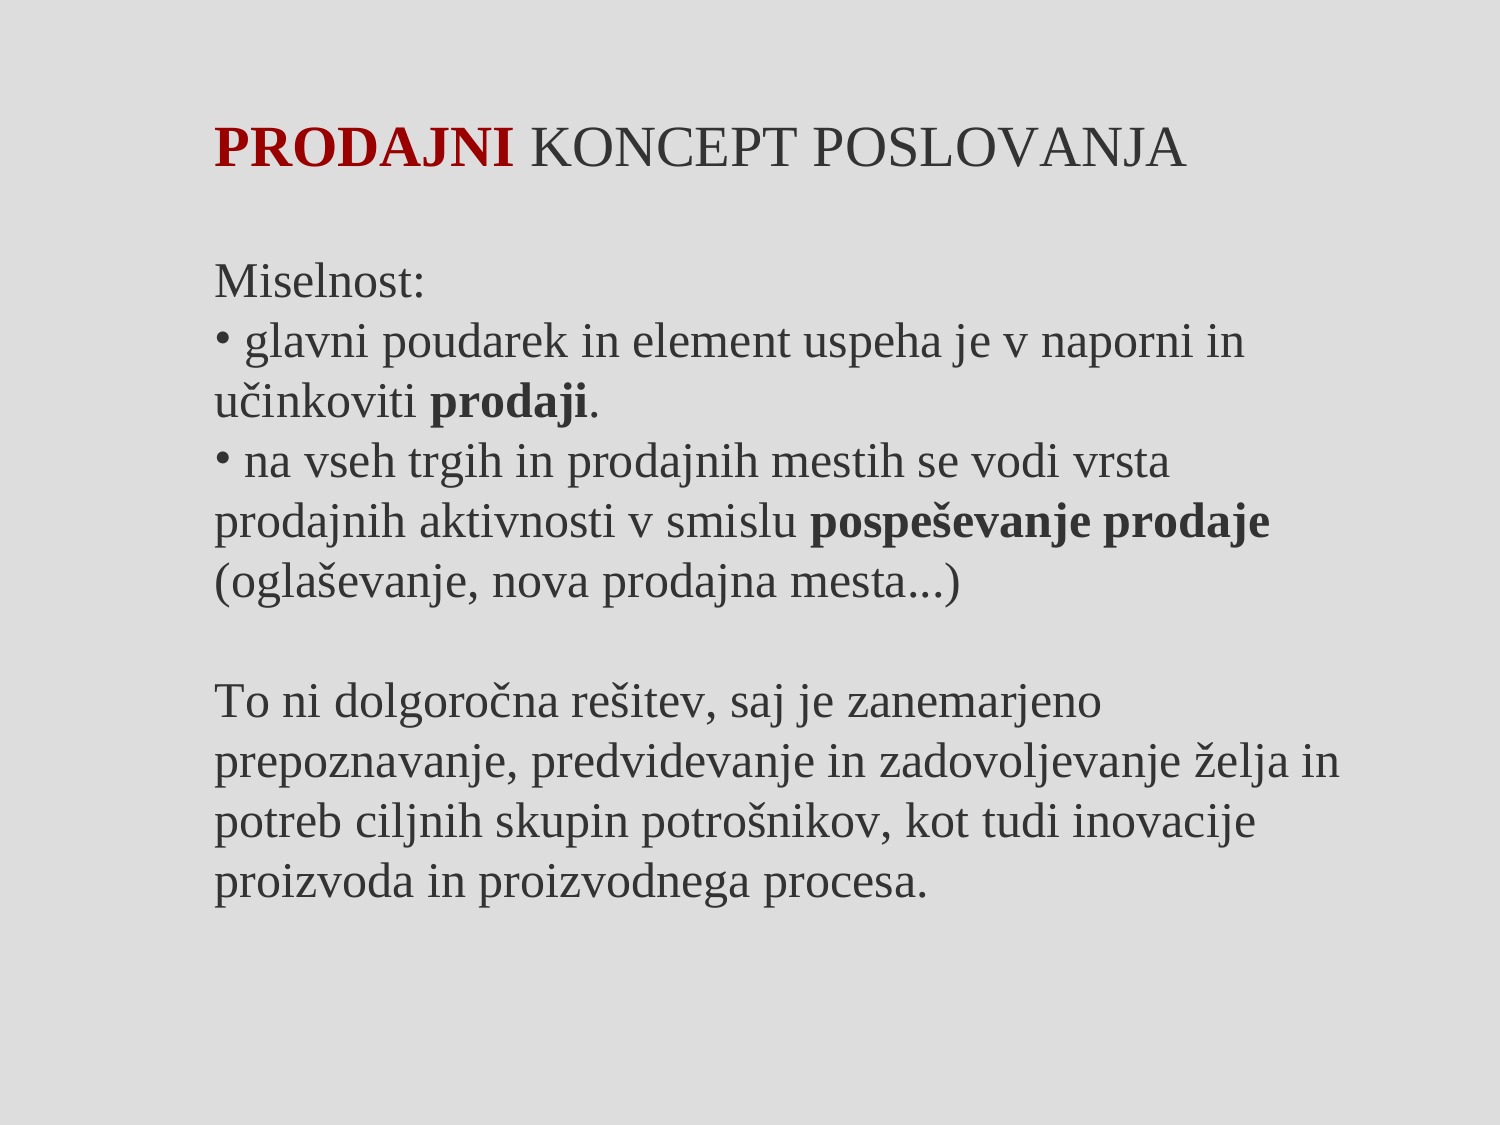

PRODAJNI KONCEPT POSLOVANJA
Miselnost:
 glavni poudarek in element uspeha je v naporni in učinkoviti prodaji.
 na vseh trgih in prodajnih mestih se vodi vrsta prodajnih aktivnosti v smislu pospeševanje prodaje (oglaševanje, nova prodajna mesta...)
To ni dolgoročna rešitev, saj je zanemarjeno prepoznavanje, predvidevanje in zadovoljevanje želja in potreb ciljnih skupin potrošnikov, kot tudi inovacije proizvoda in proizvodnega procesa.